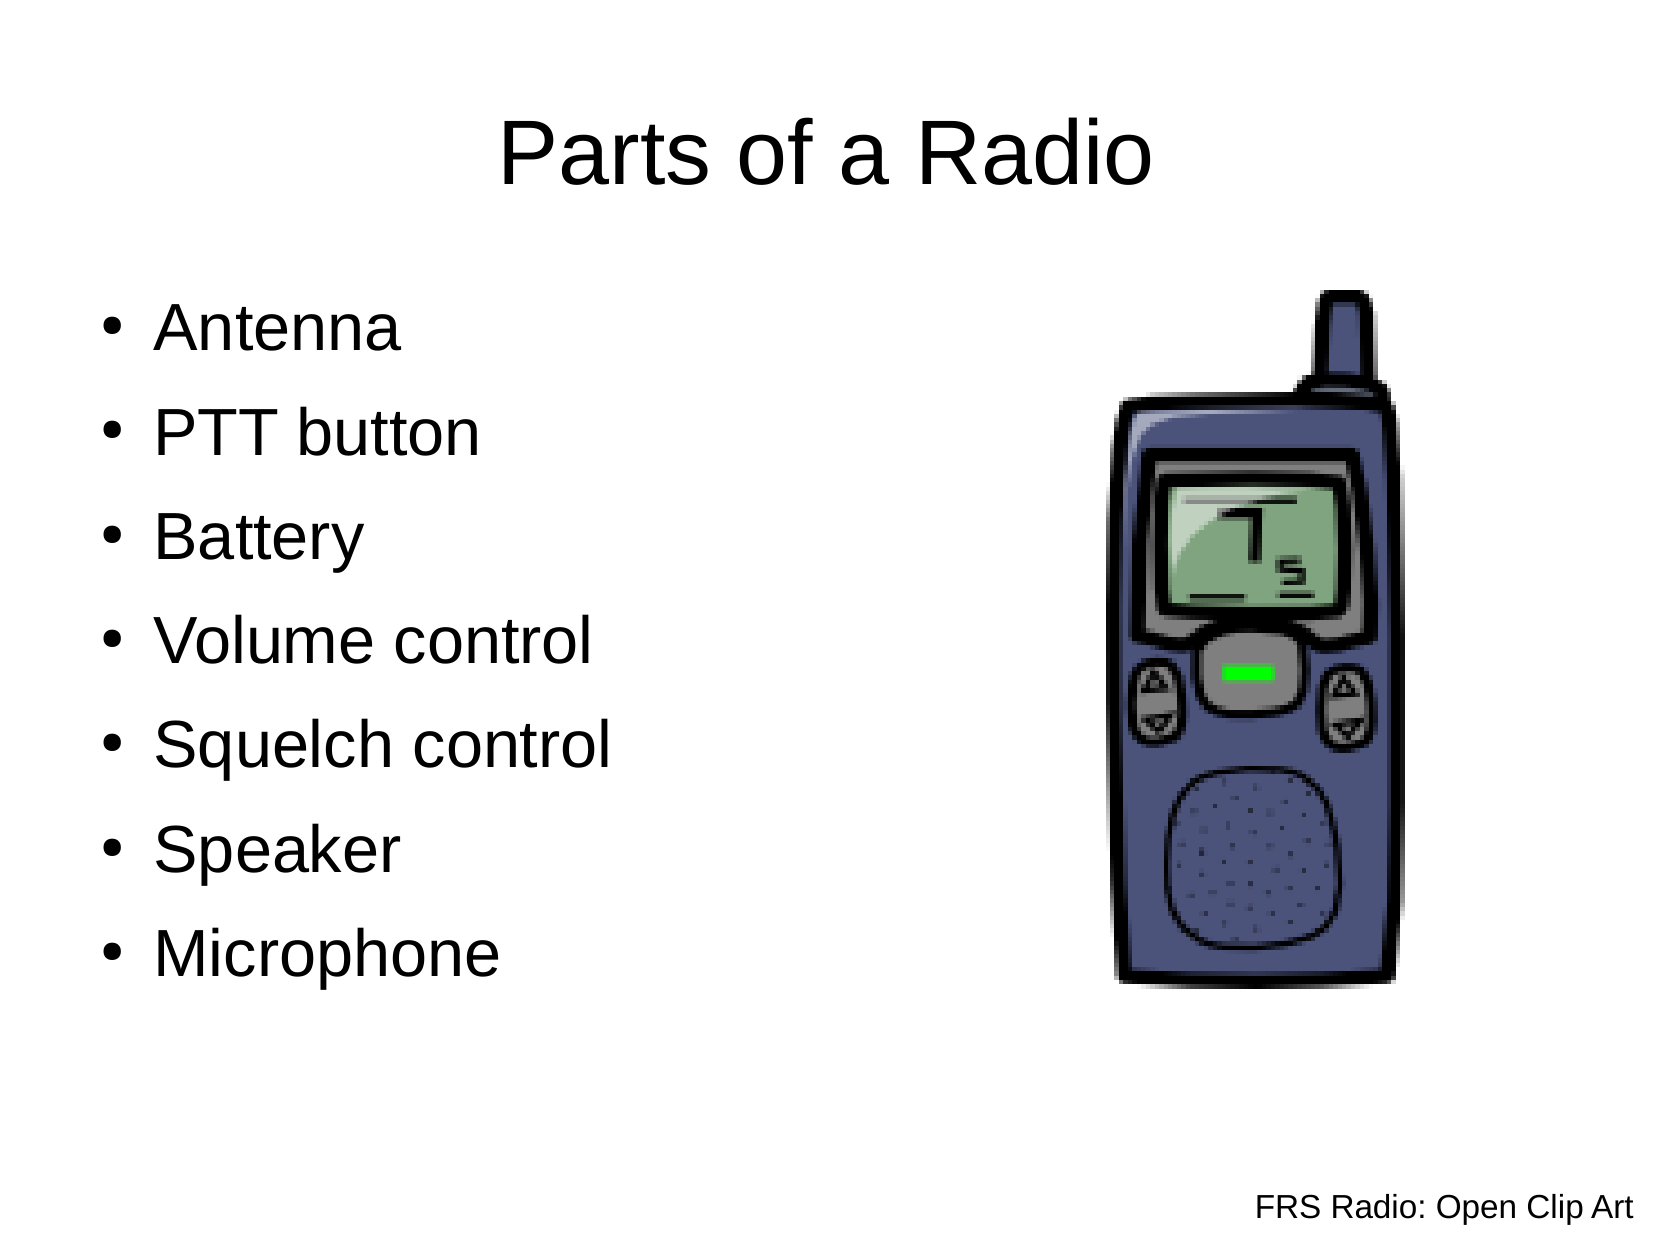

# Parts of a Radio
Antenna
PTT button
Battery
Volume control
Squelch control
Speaker
Microphone
FRS Radio: Open Clip Art